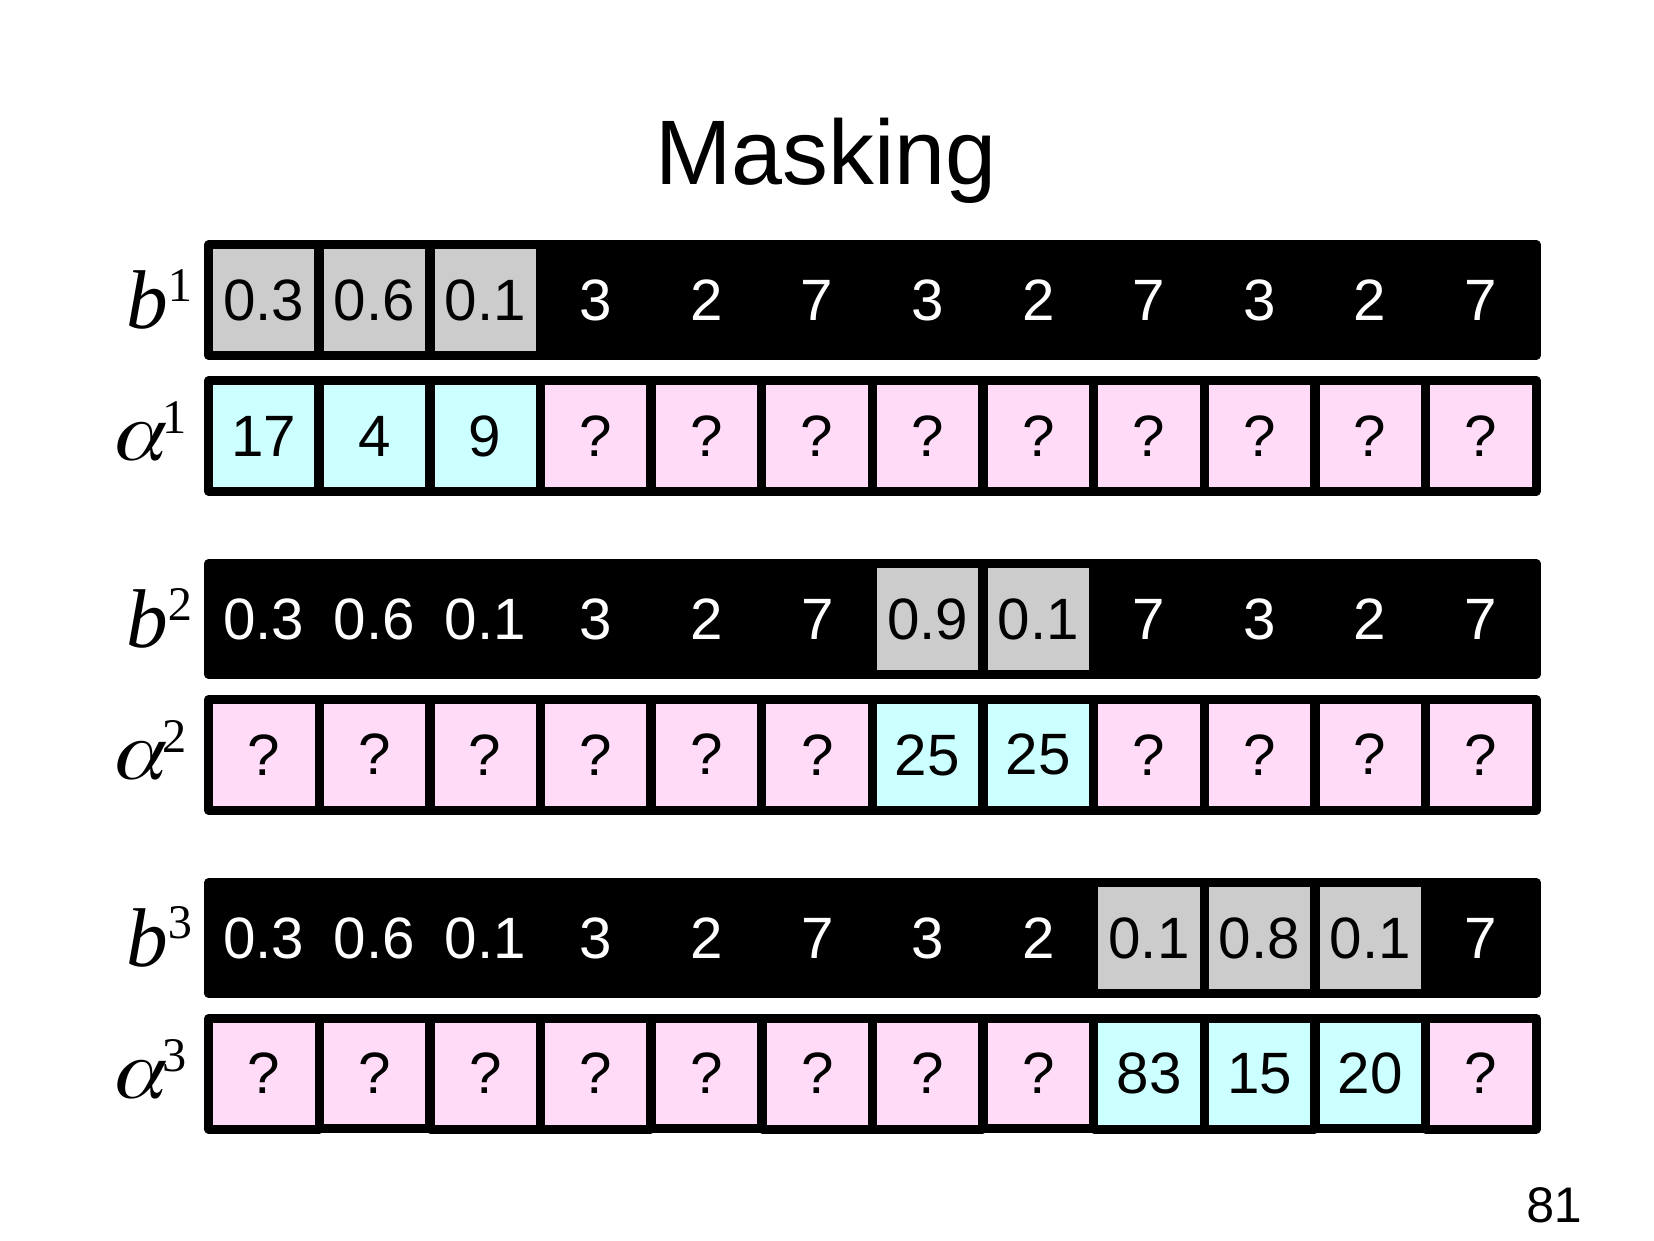

# Masking
0.3
0.6
0.1
3
2
7
3
2
7
3
2
7
b1
17
4
9
?
?
?
?
?
?
?
?
?
α1
0.3
0.6
0.1
3
2
7
0.9
0.1
7
3
2
7
b2
?
?
?
?
?
?
25
25
?
?
?
?
α2
0.3
0.6
0.1
3
2
7
3
2
0.1
0.8
0.1
7
b3
?
?
?
?
?
?
?
?
83
15
20
?
α3